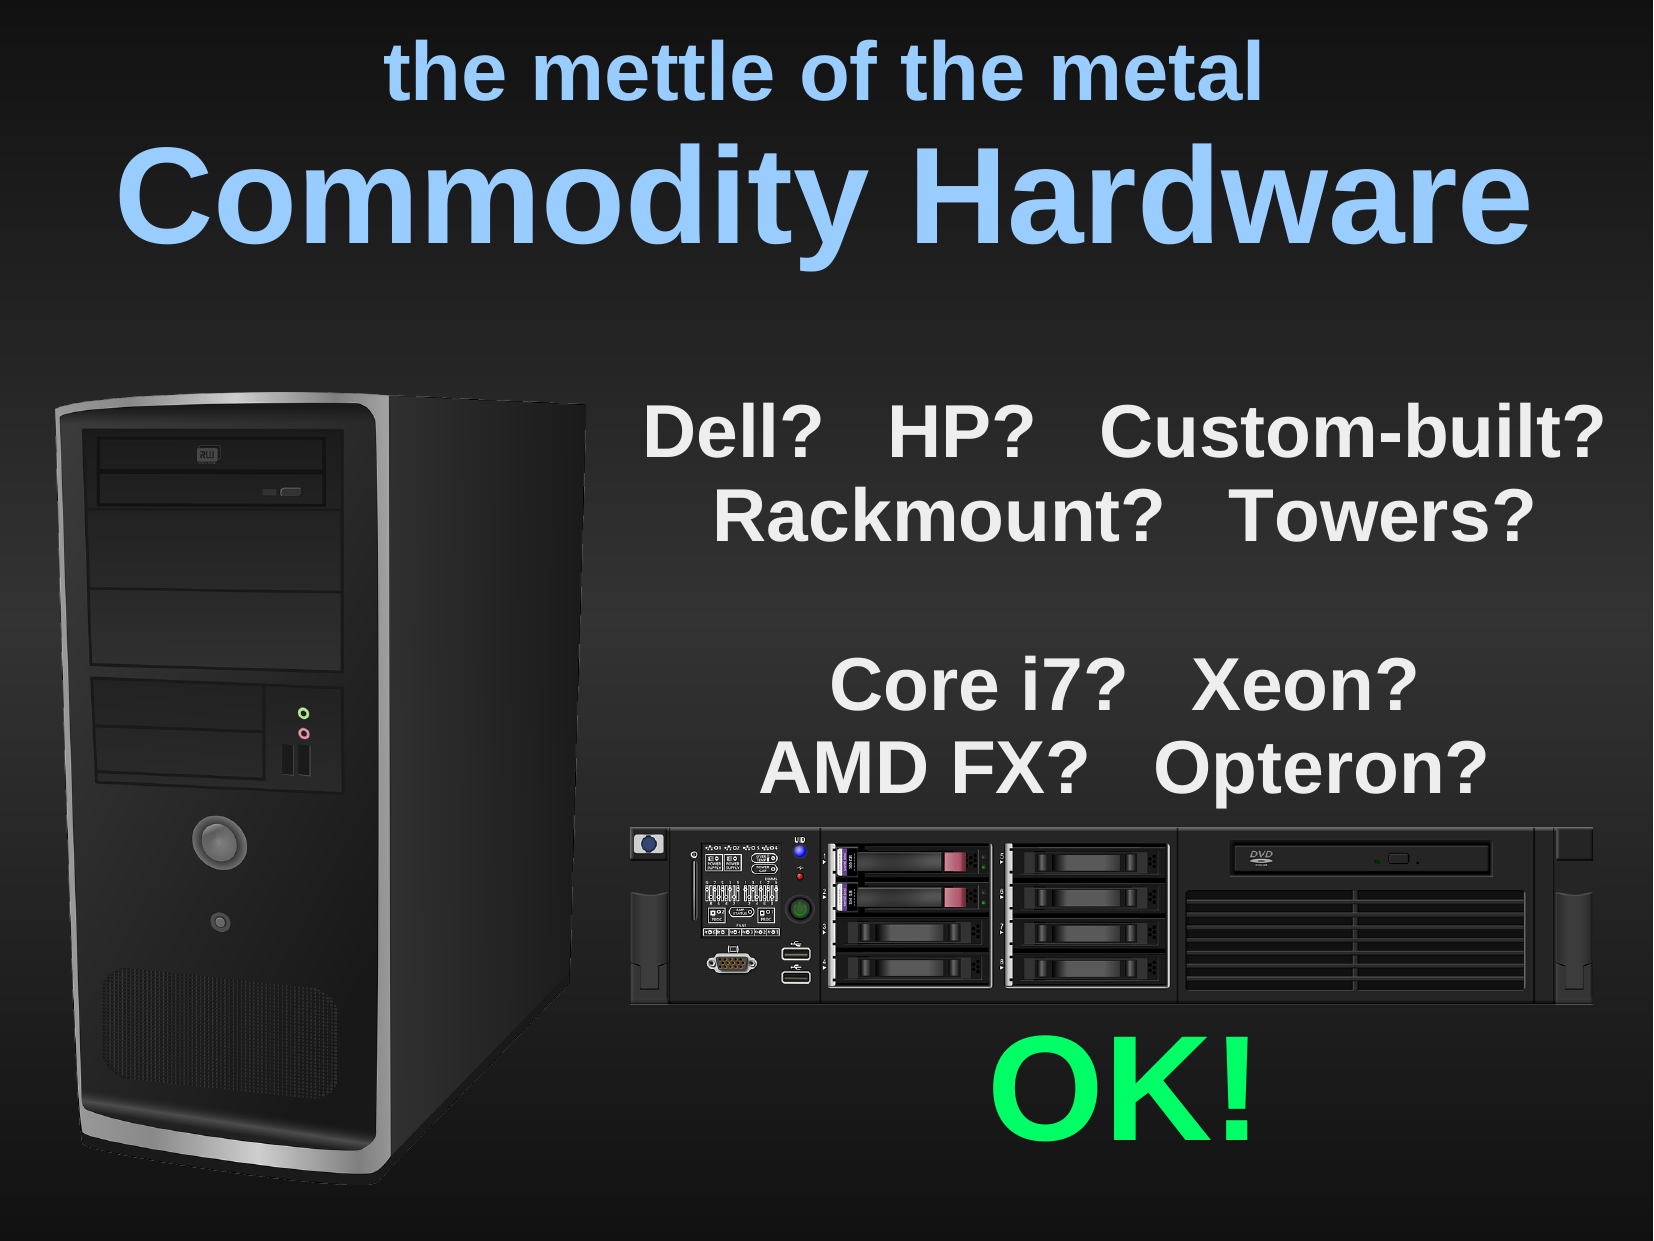

# the mettle of the metal Commodity Hardware
Dell? HP? Custom-built?
Rackmount? Towers?
Core i7? Xeon?
AMD FX? Opteron?
OK!